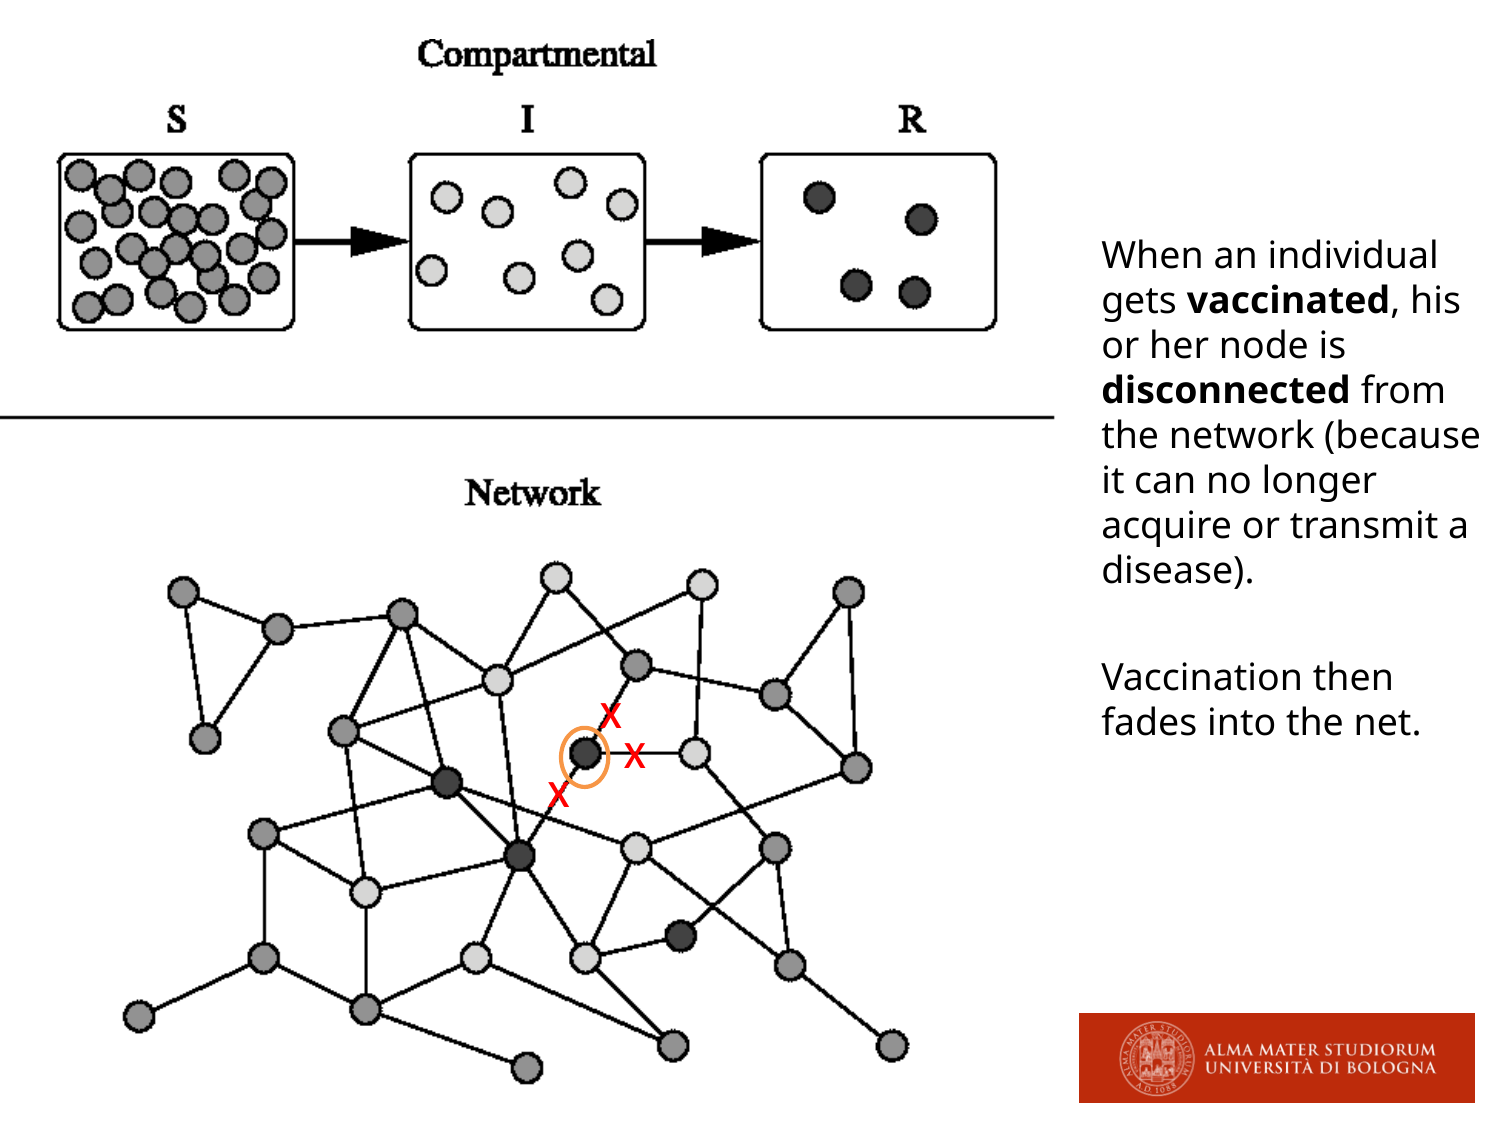

# Modelling vaccination
When an individual gets vaccinated, his or her node is disconnected from the network (because it can no longer acquire or transmit a disease).
Vaccination then fades into the net.
x
x
x